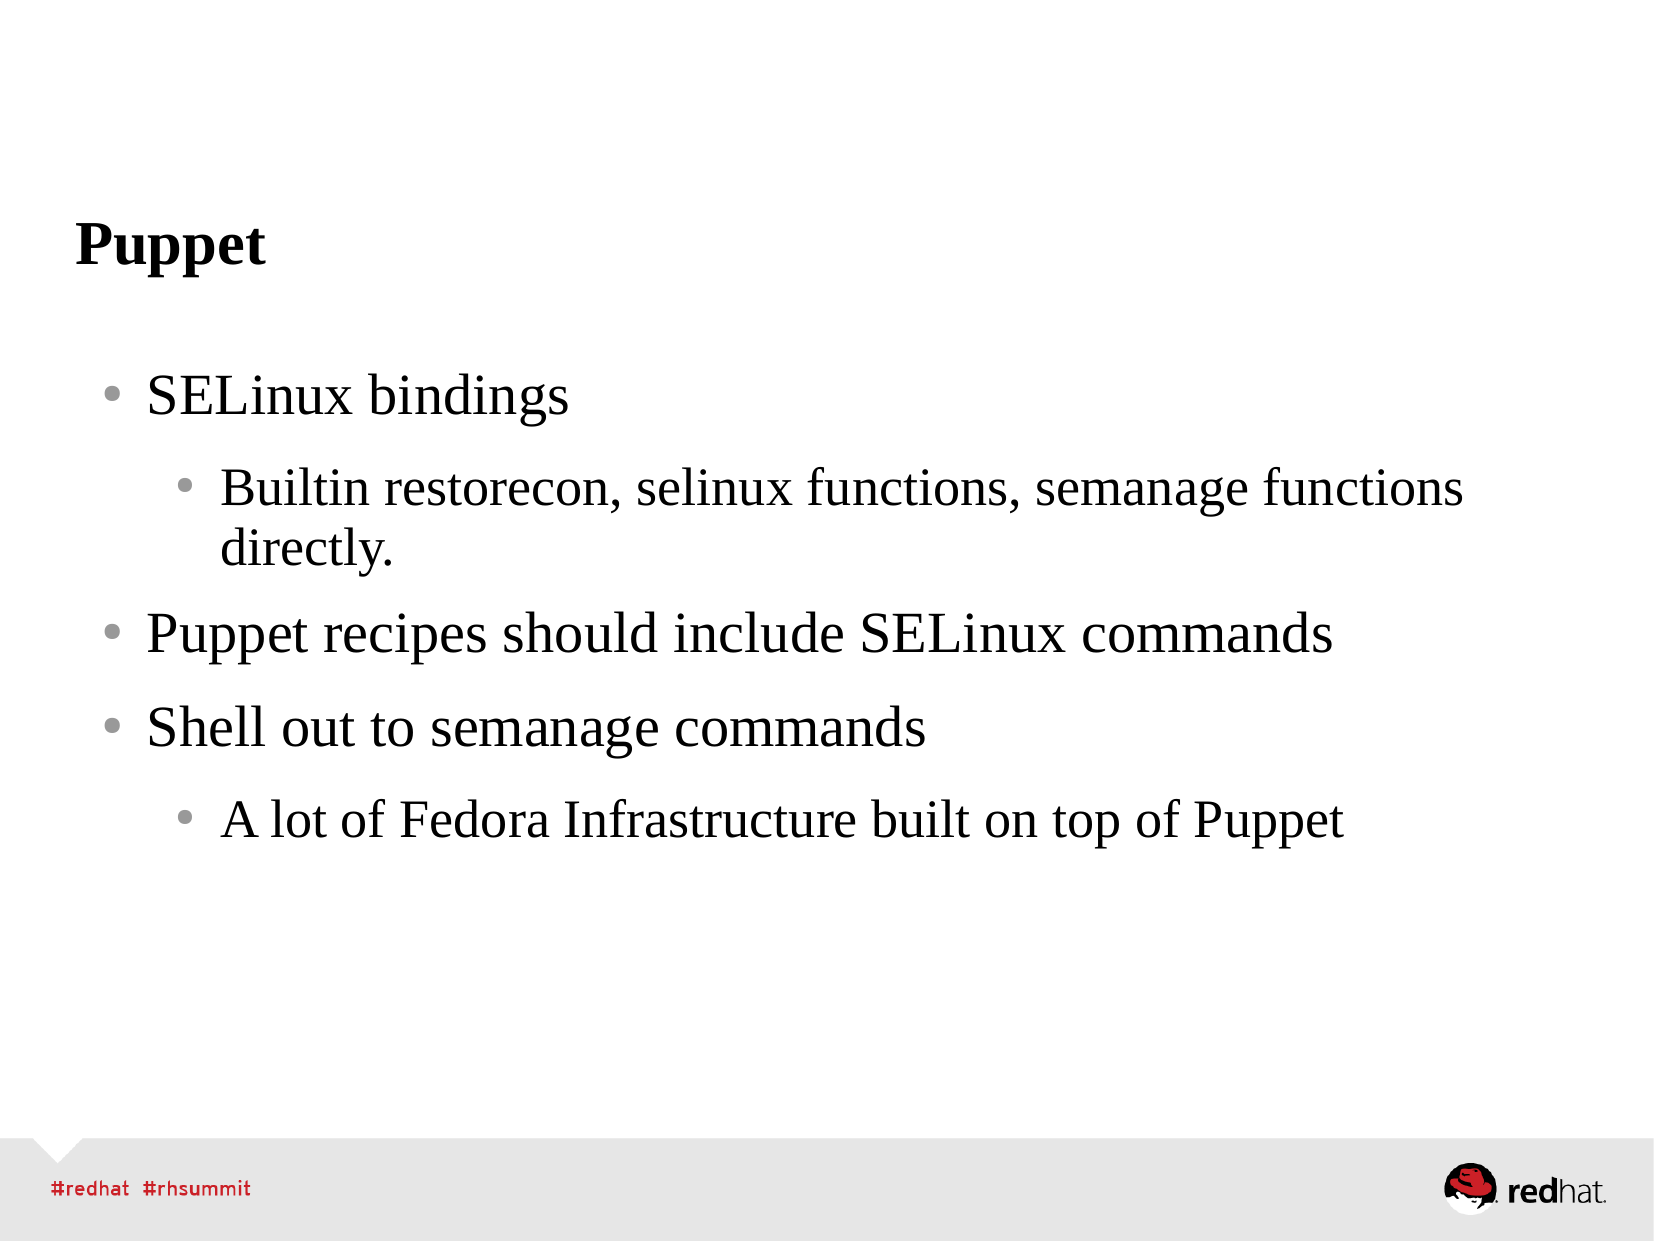

# Puppet
SELinux bindings
Builtin restorecon, selinux functions, semanage functions directly.
Puppet recipes should include SELinux commands
Shell out to semanage commands
A lot of Fedora Infrastructure built on top of Puppet